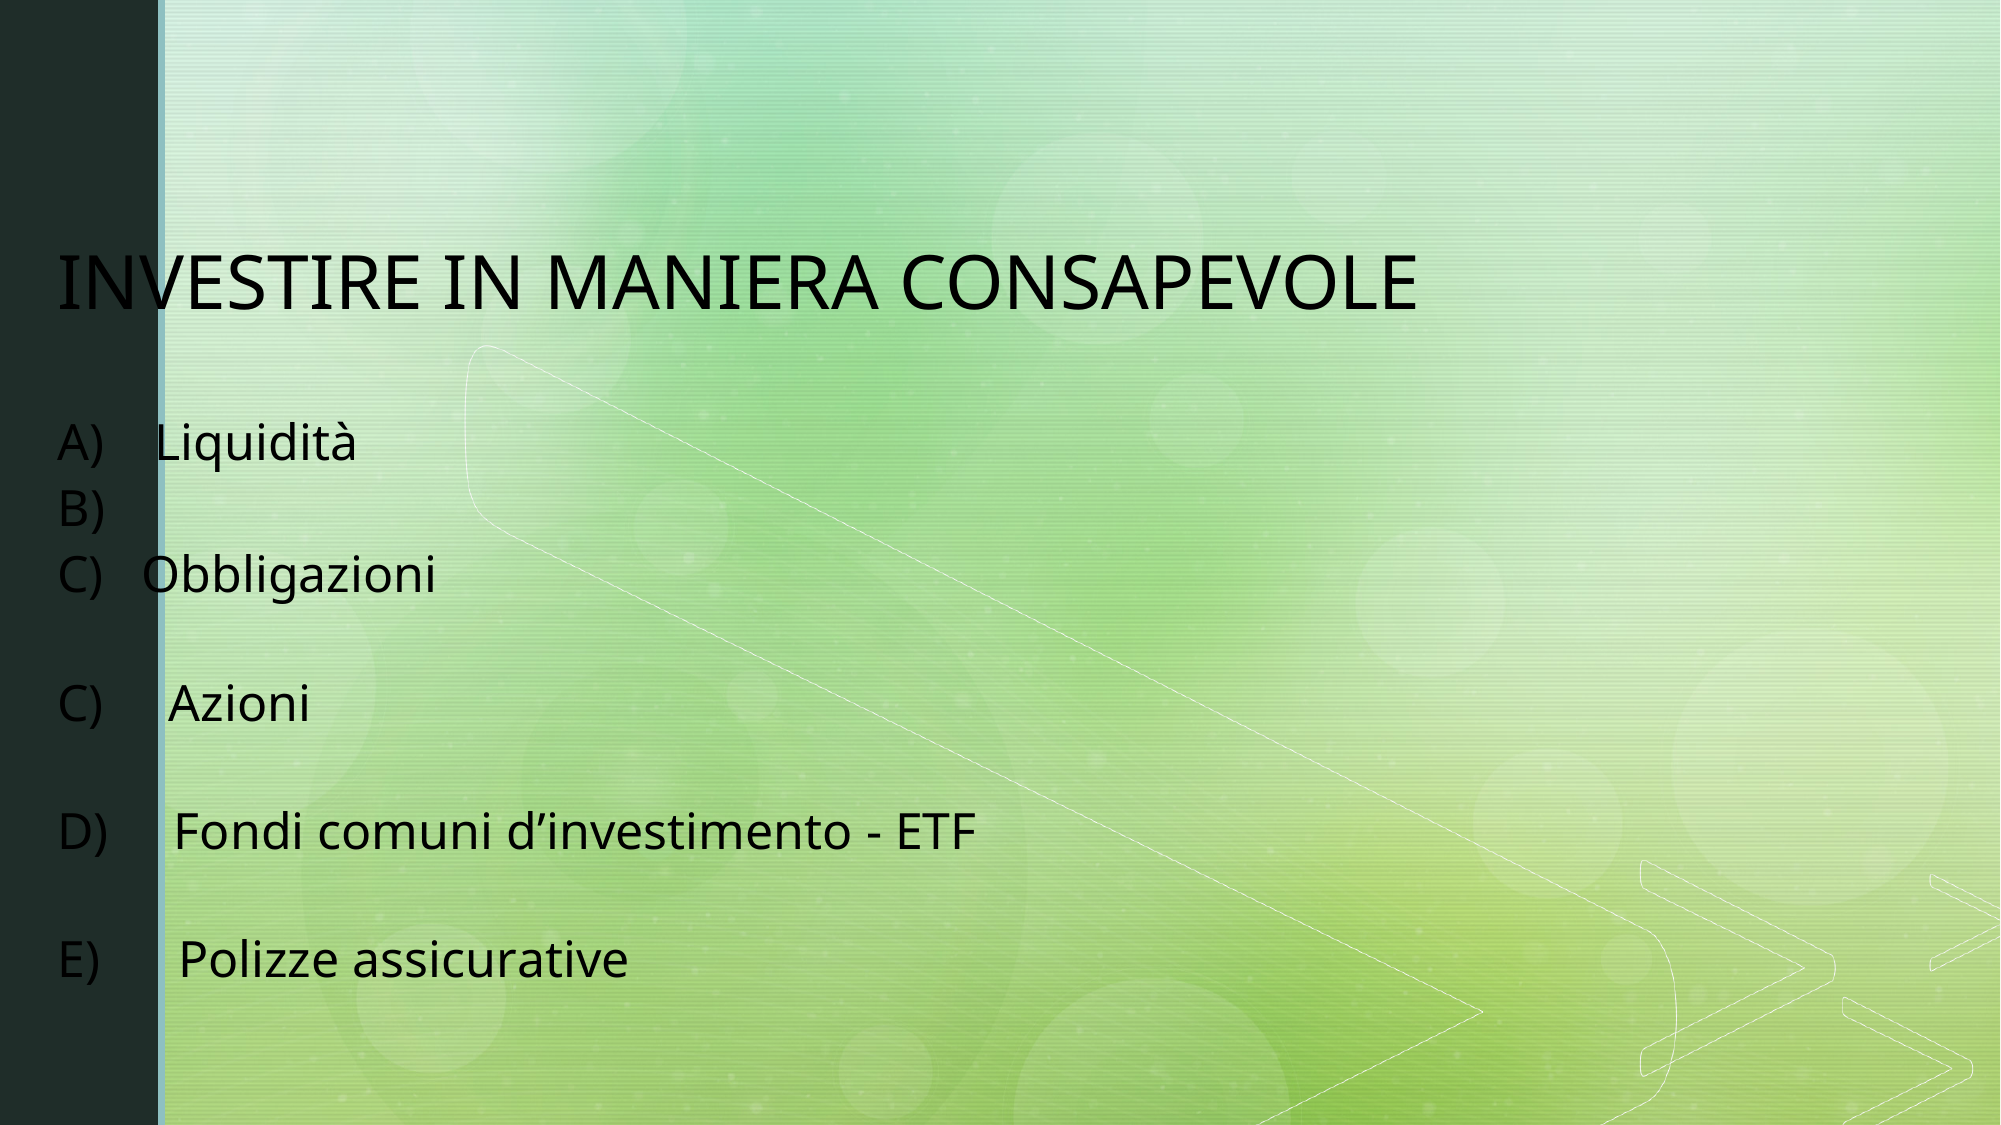

INVESTIRE IN MANIERA CONSAPEVOLE
 Liquidità
Obbligazioni
C) Azioni
D) Fondi comuni d’investimento - ETF
E) Polizze assicurative